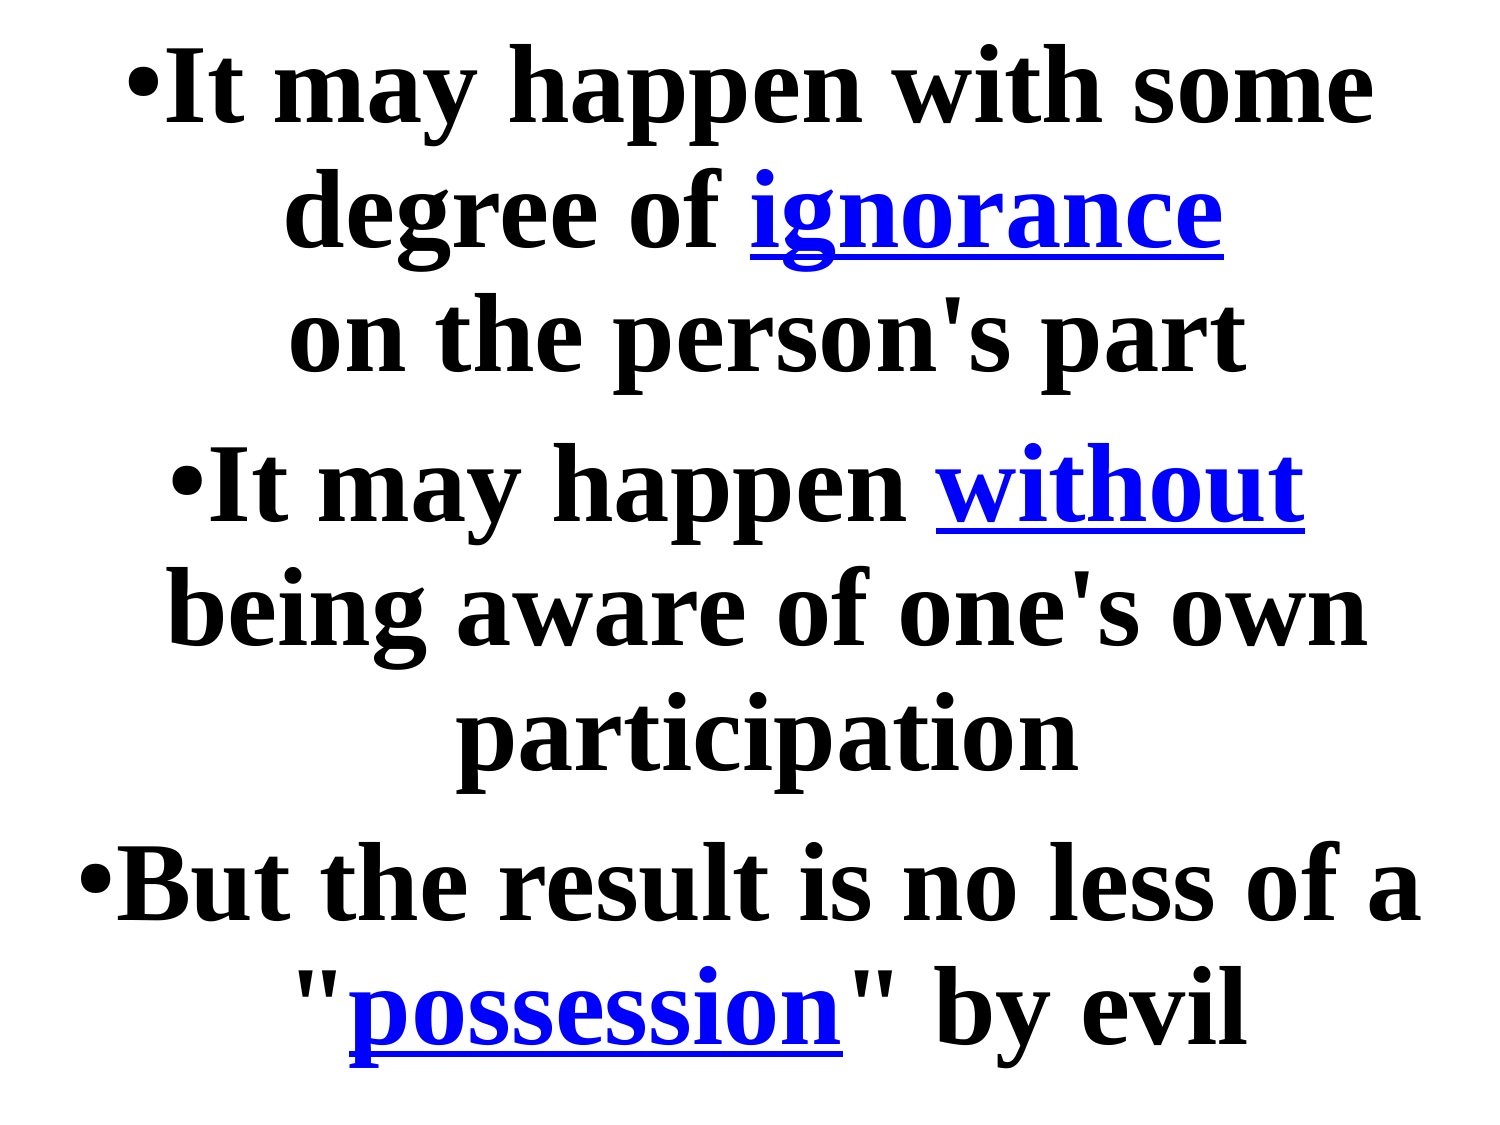

It may happen with some degree of ignorance
on the person's part
It may happen without being aware of one's own participation
But the result is no less of a "possession" by evil